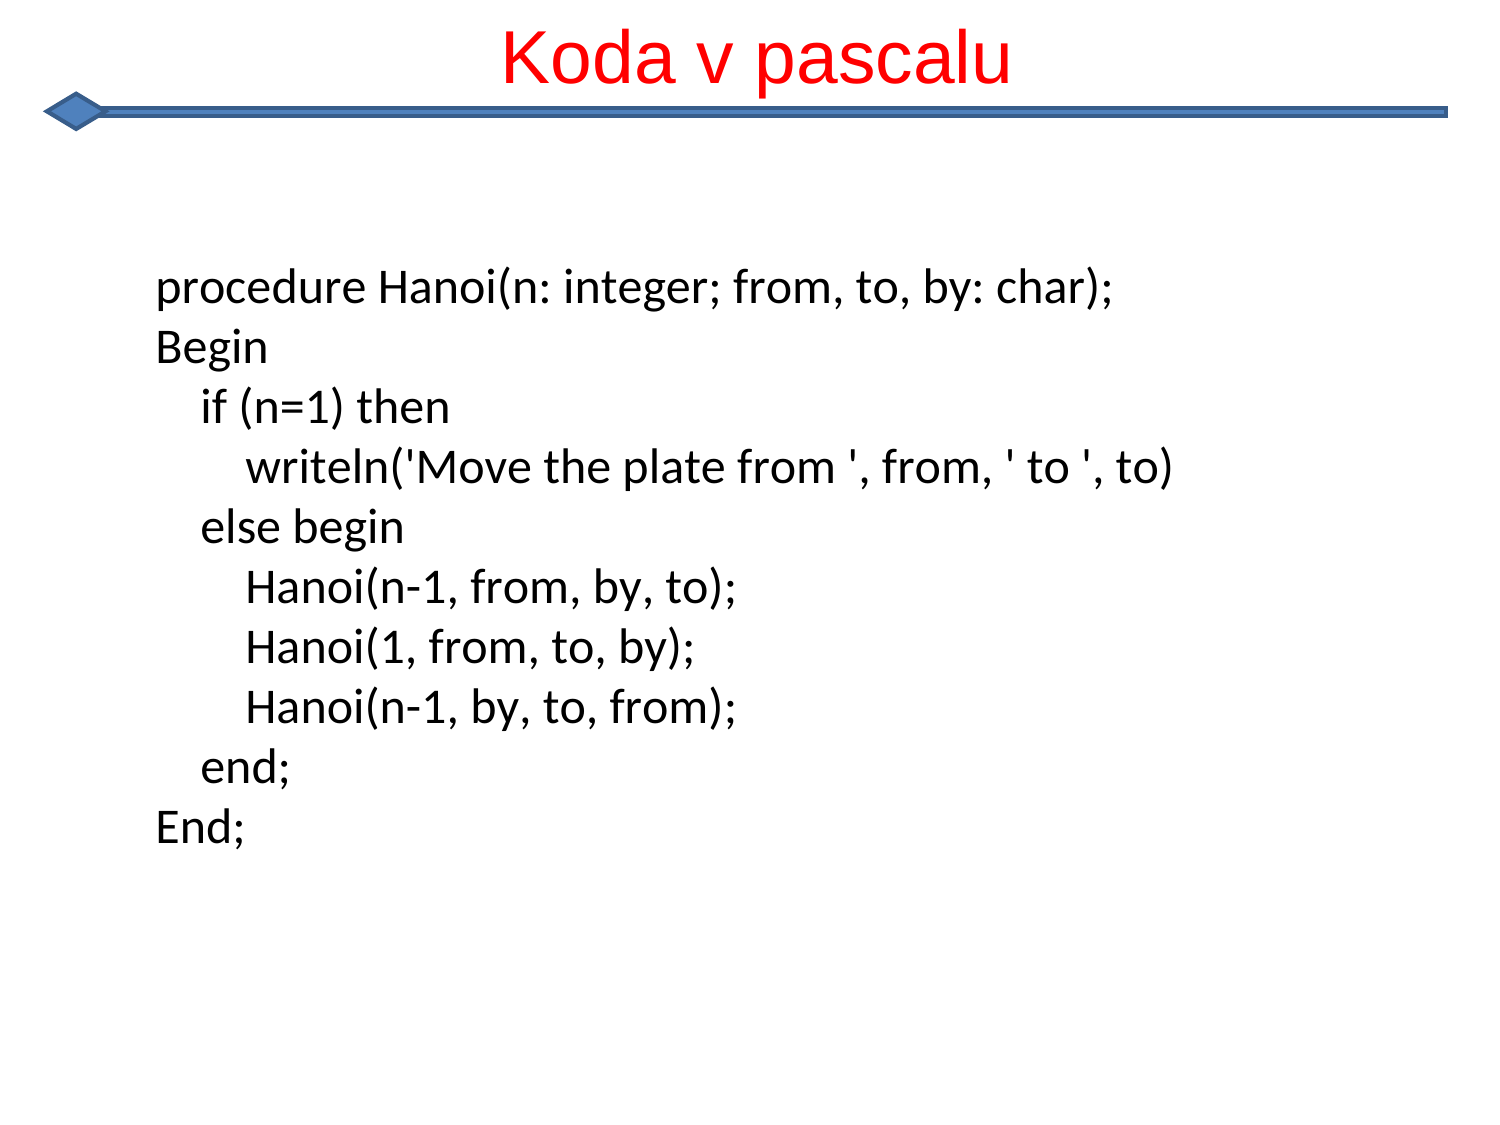

# Koda v pascalu
procedure Hanoi(n: integer; from, to, by: char);
Begin
 if (n=1) then
 writeln('Move the plate from ', from, ' to ', to)
 else begin
 Hanoi(n-1, from, by, to);
 Hanoi(1, from, to, by);
 Hanoi(n-1, by, to, from);
 end;
End;